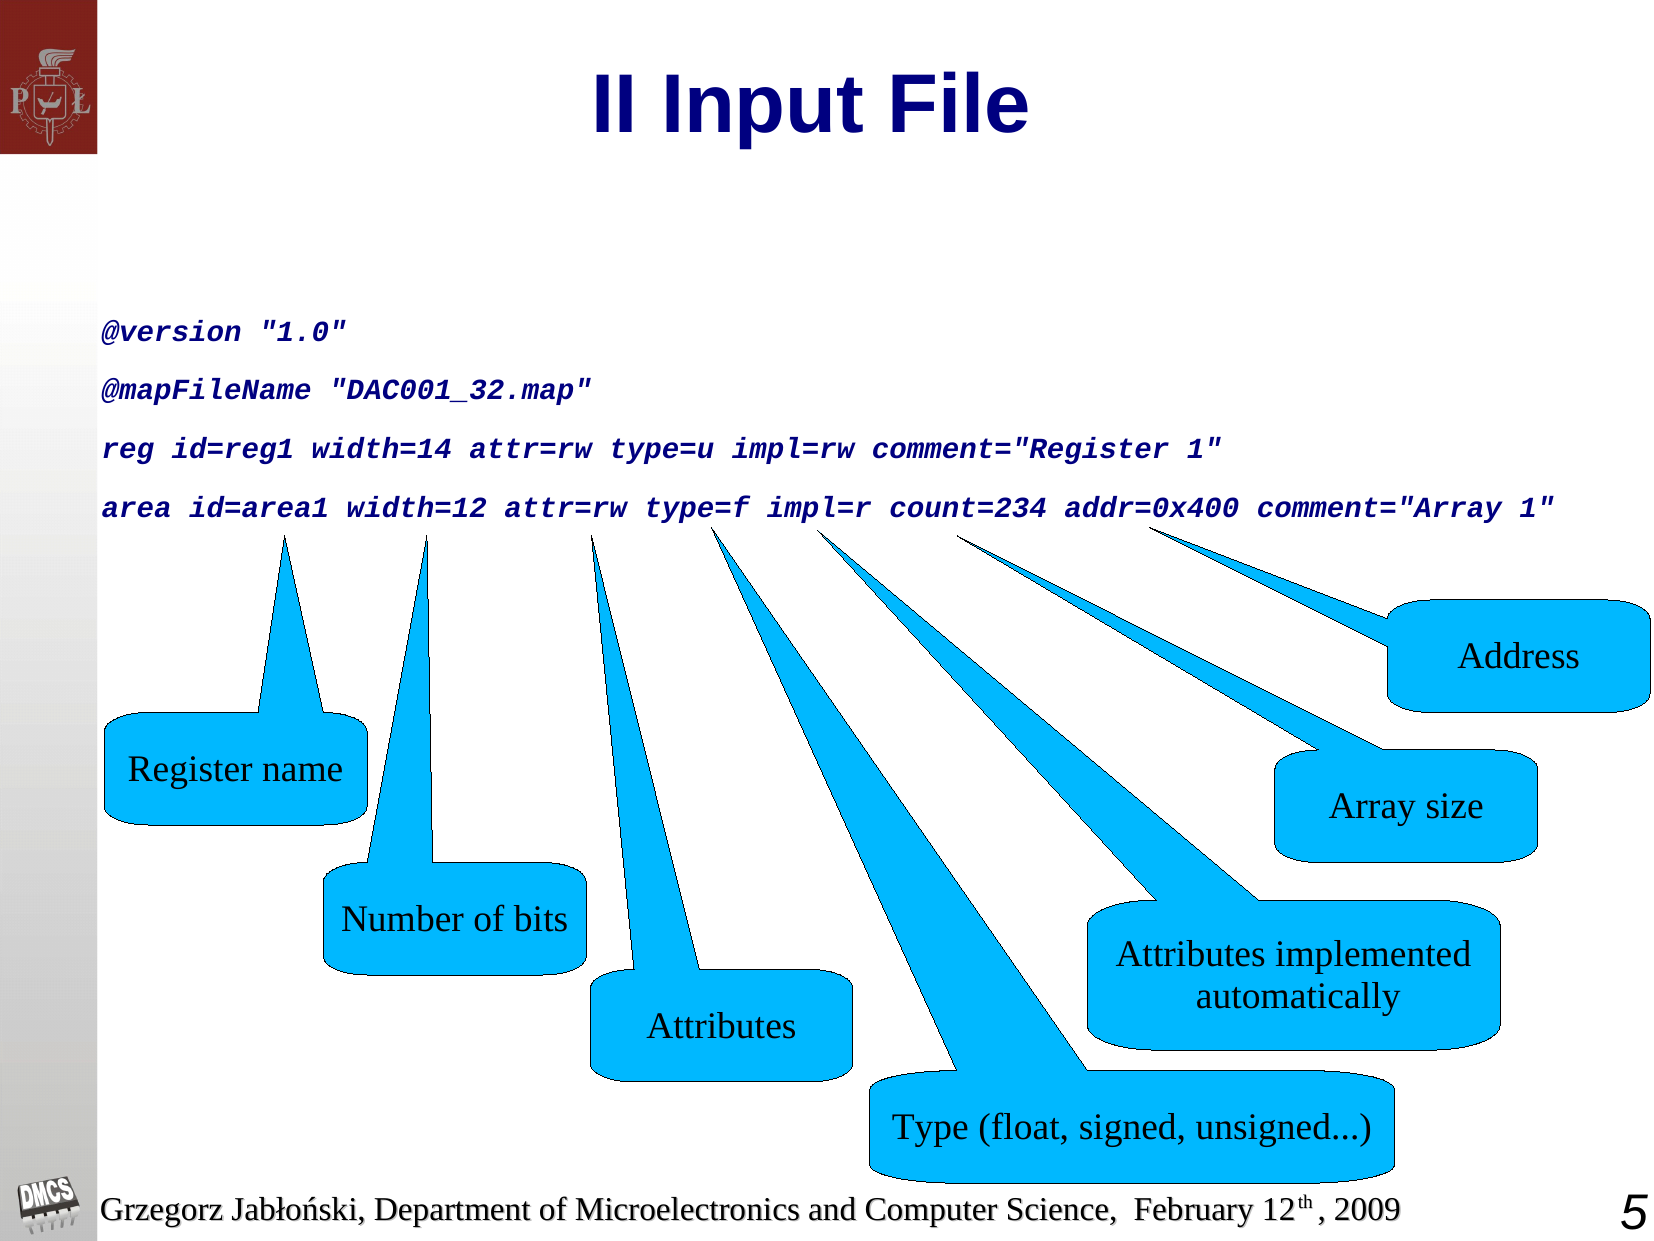

# II Input File
@version "1.0"
@mapFileName "DAC001_32.map"
reg id=reg1 width=14 attr=rw type=u impl=rw comment="Register 1"
area id=area1 width=12 attr=rw type=f impl=r count=234 addr=0x400 comment="Array 1"
Address
Register name
Array size
Number of bits
Attributes implemented
 automatically
Attributes
Type (float, signed, unsigned...)
5